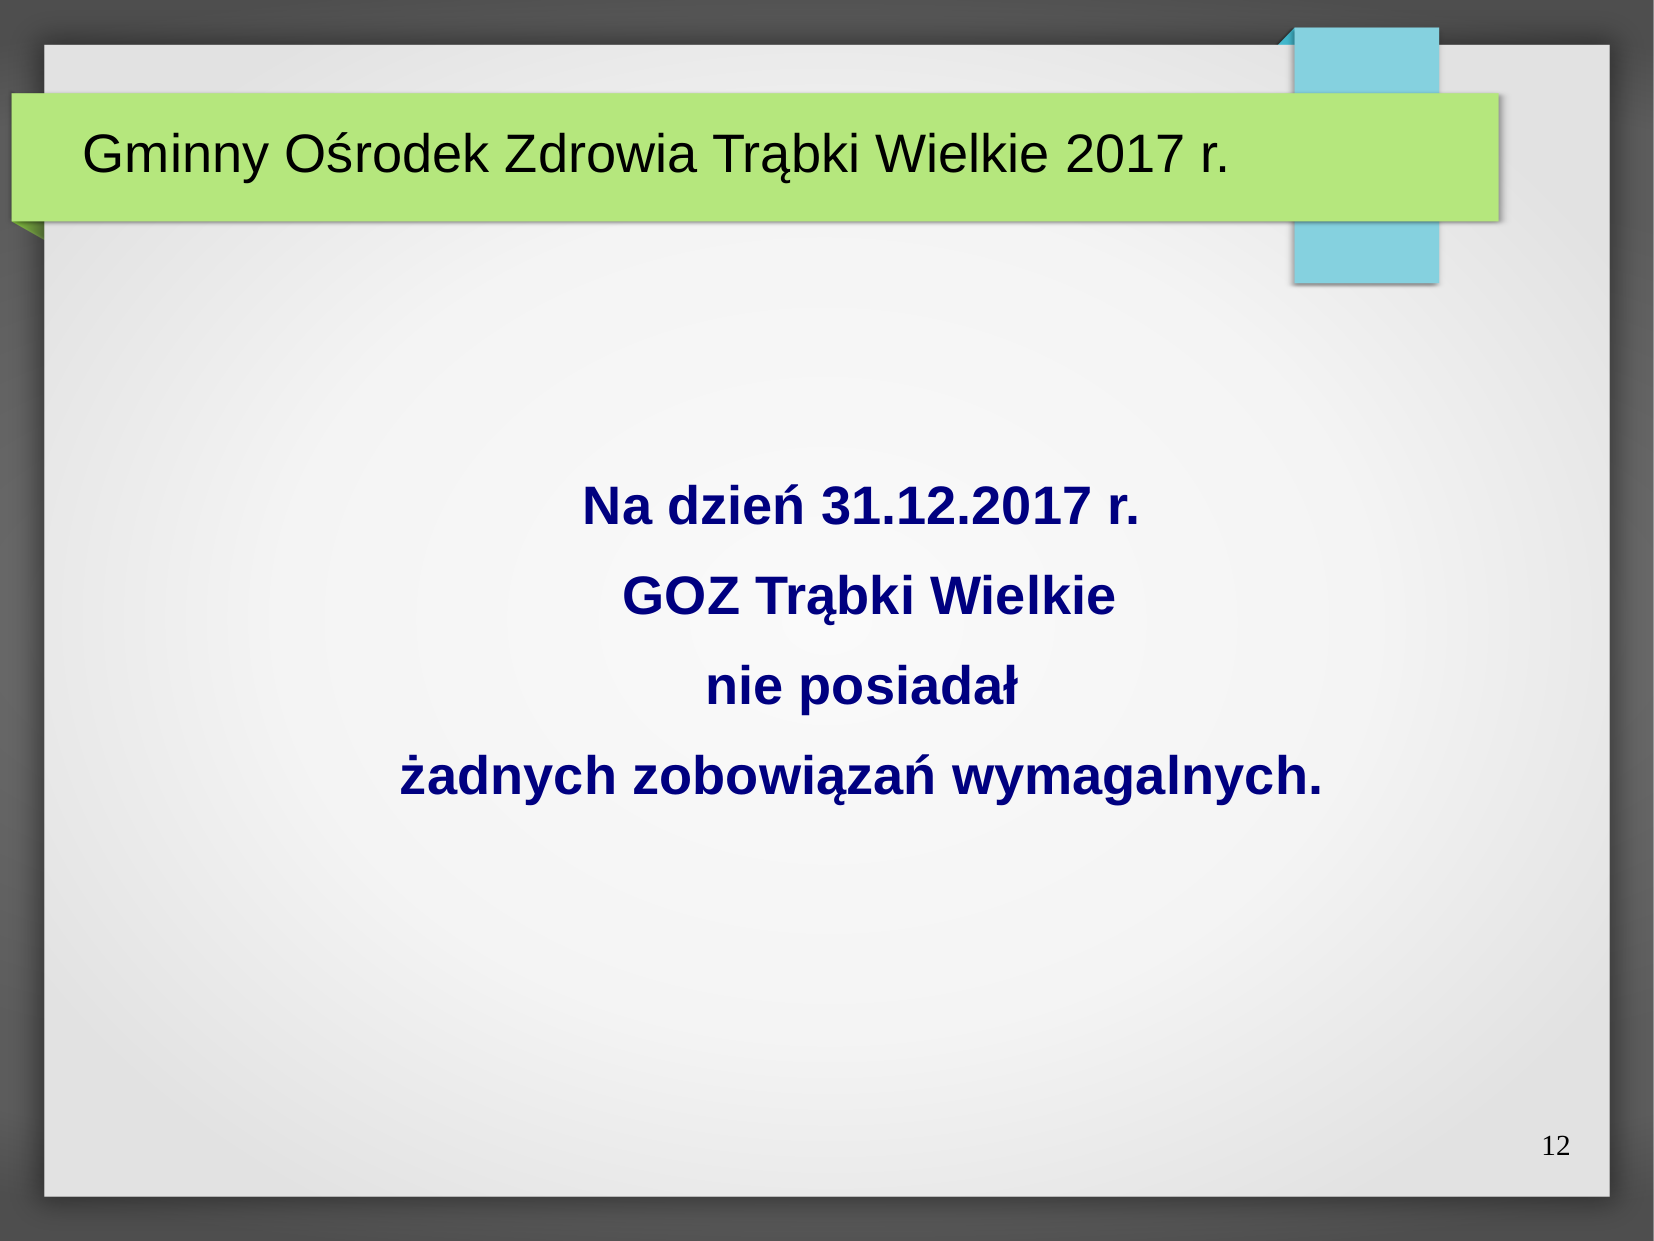

# Gminny Ośrodek Zdrowia Trąbki Wielkie 2017 r.
Na dzień 31.12.2017 r.
 GOZ Trąbki Wielkie
 nie posiadał
żadnych zobowiązań wymagalnych.
12